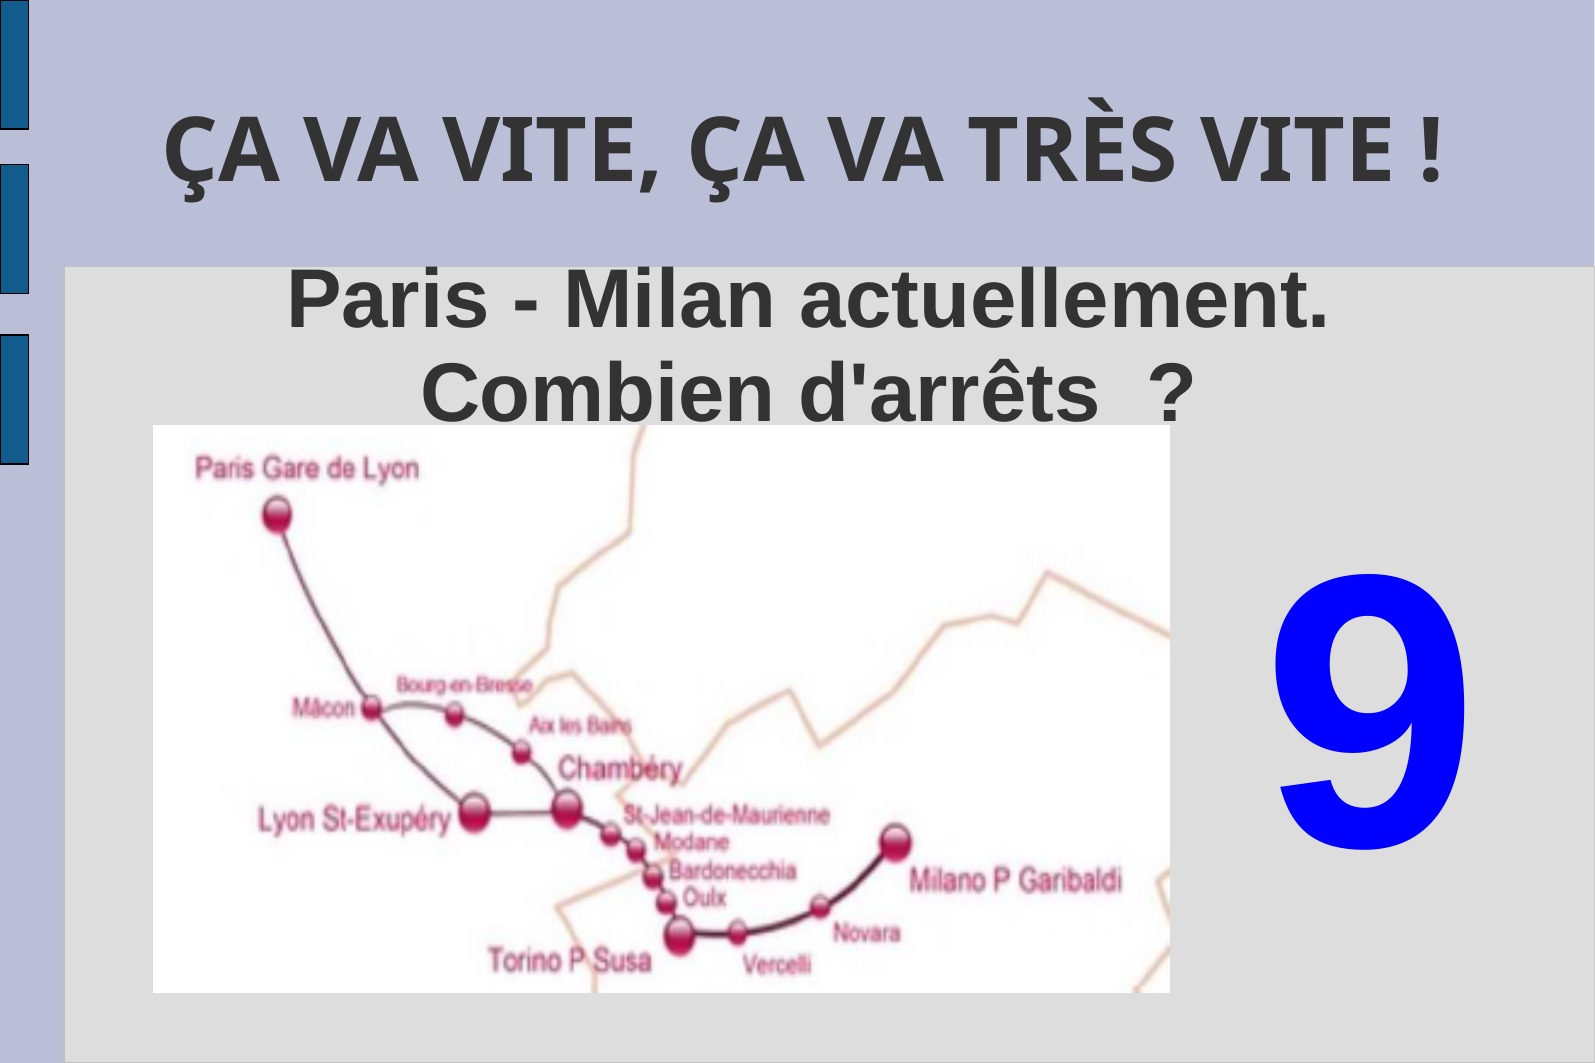

ÇA VA VITE, ÇA VA TRÈS VITE !
Paris - Milan actuellement.
Combien d'arrêts  ?
9